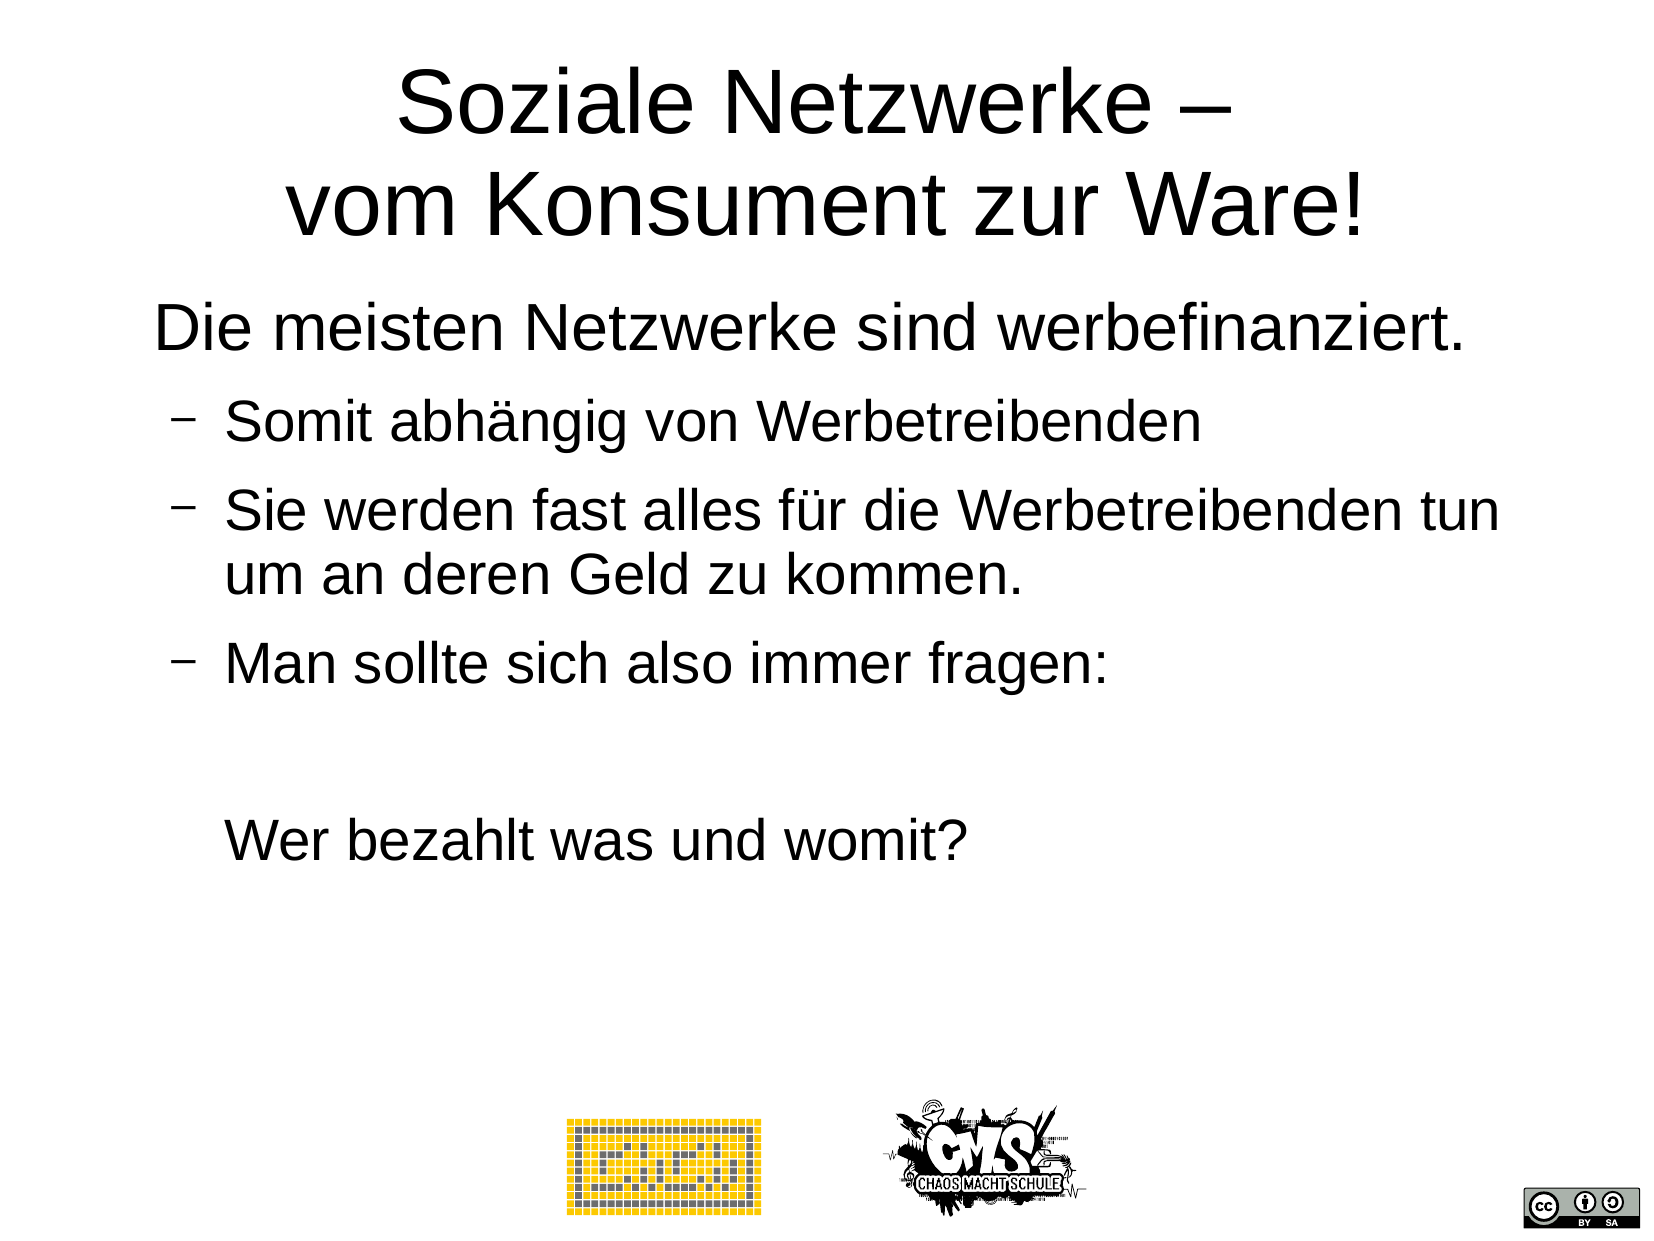

# Soziale Netzwerke – vom Konsument zur Ware!
Die meisten Netzwerke sind werbefinanziert.
Somit abhängig von Werbetreibenden
Sie werden fast alles für die Werbetreibenden tun um an deren Geld zu kommen.
Man sollte sich also immer fragen:
Wer bezahlt was und womit?